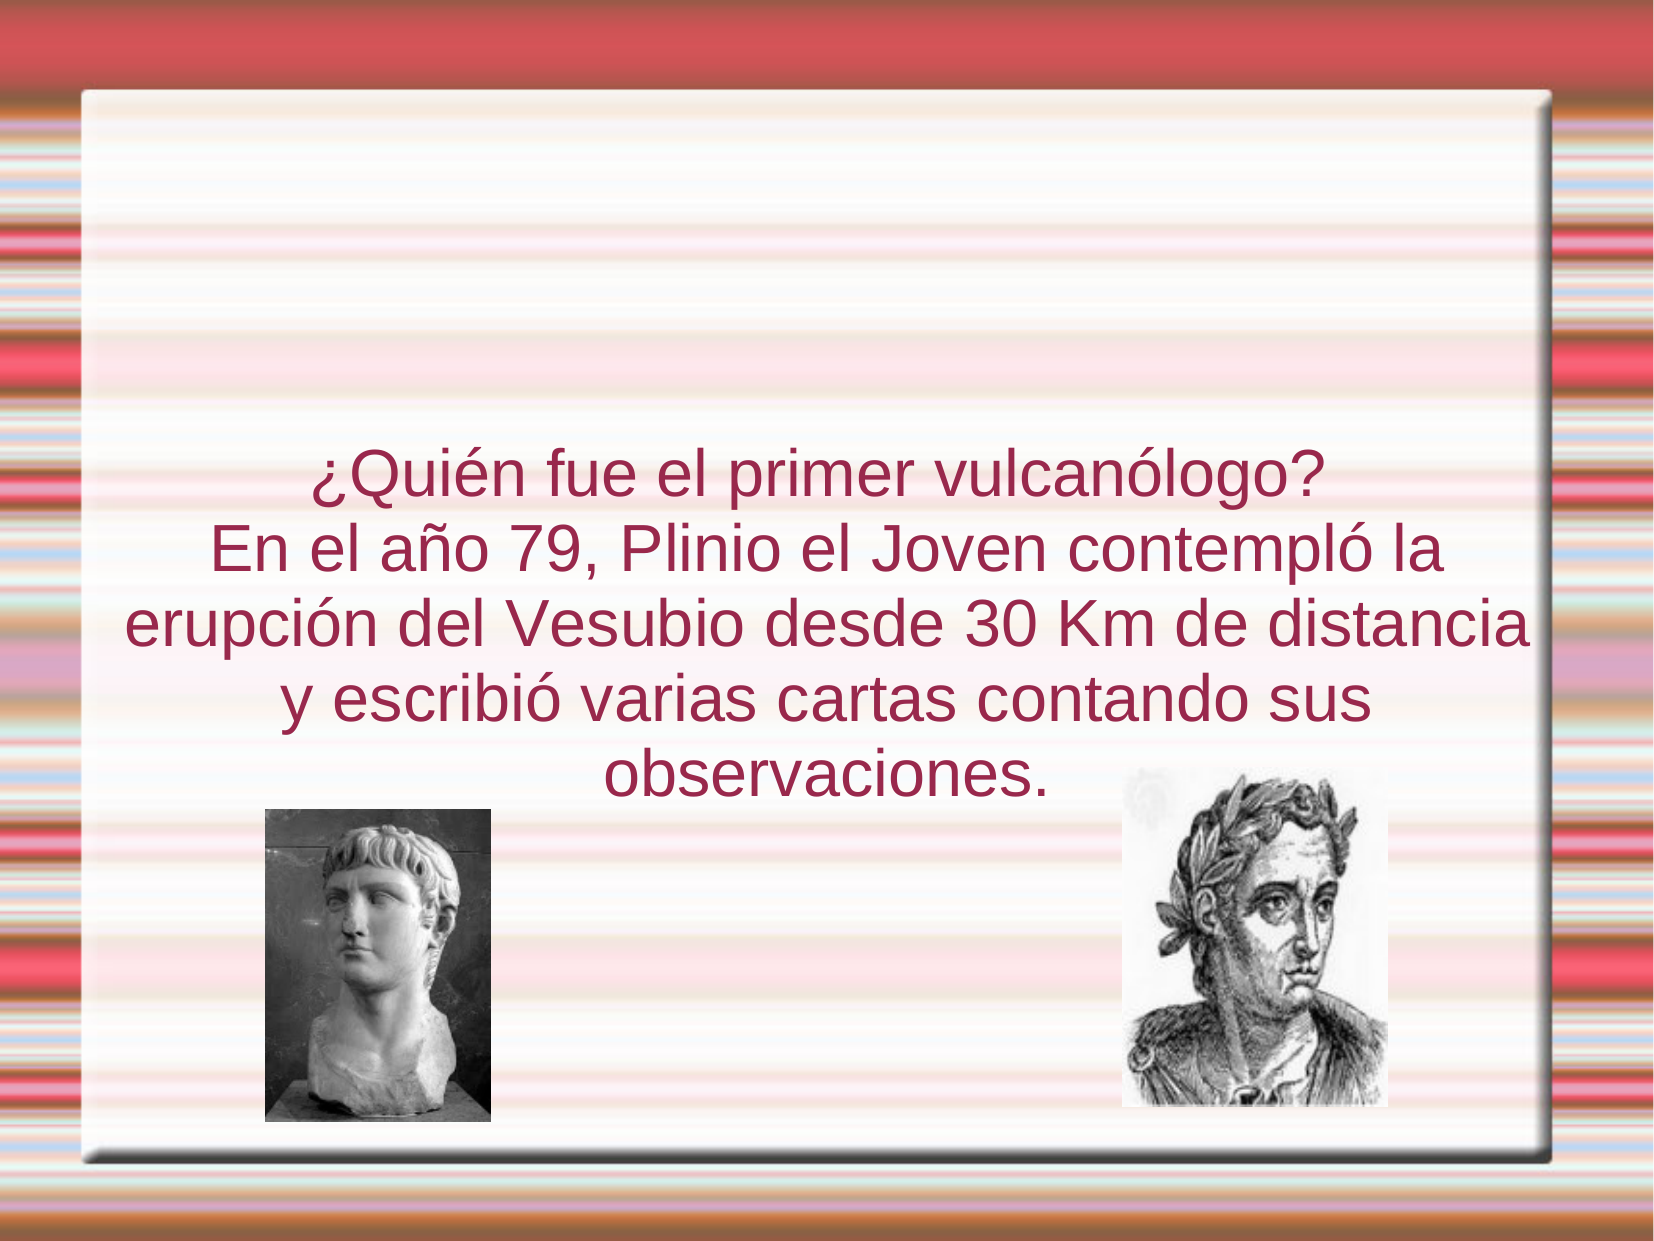

# ¿Quién fue el primer vulcanólogo?
En el año 79, Plinio el Joven contempló la erupción del Vesubio desde 30 Km de distancia y escribió varias cartas contando sus observaciones.